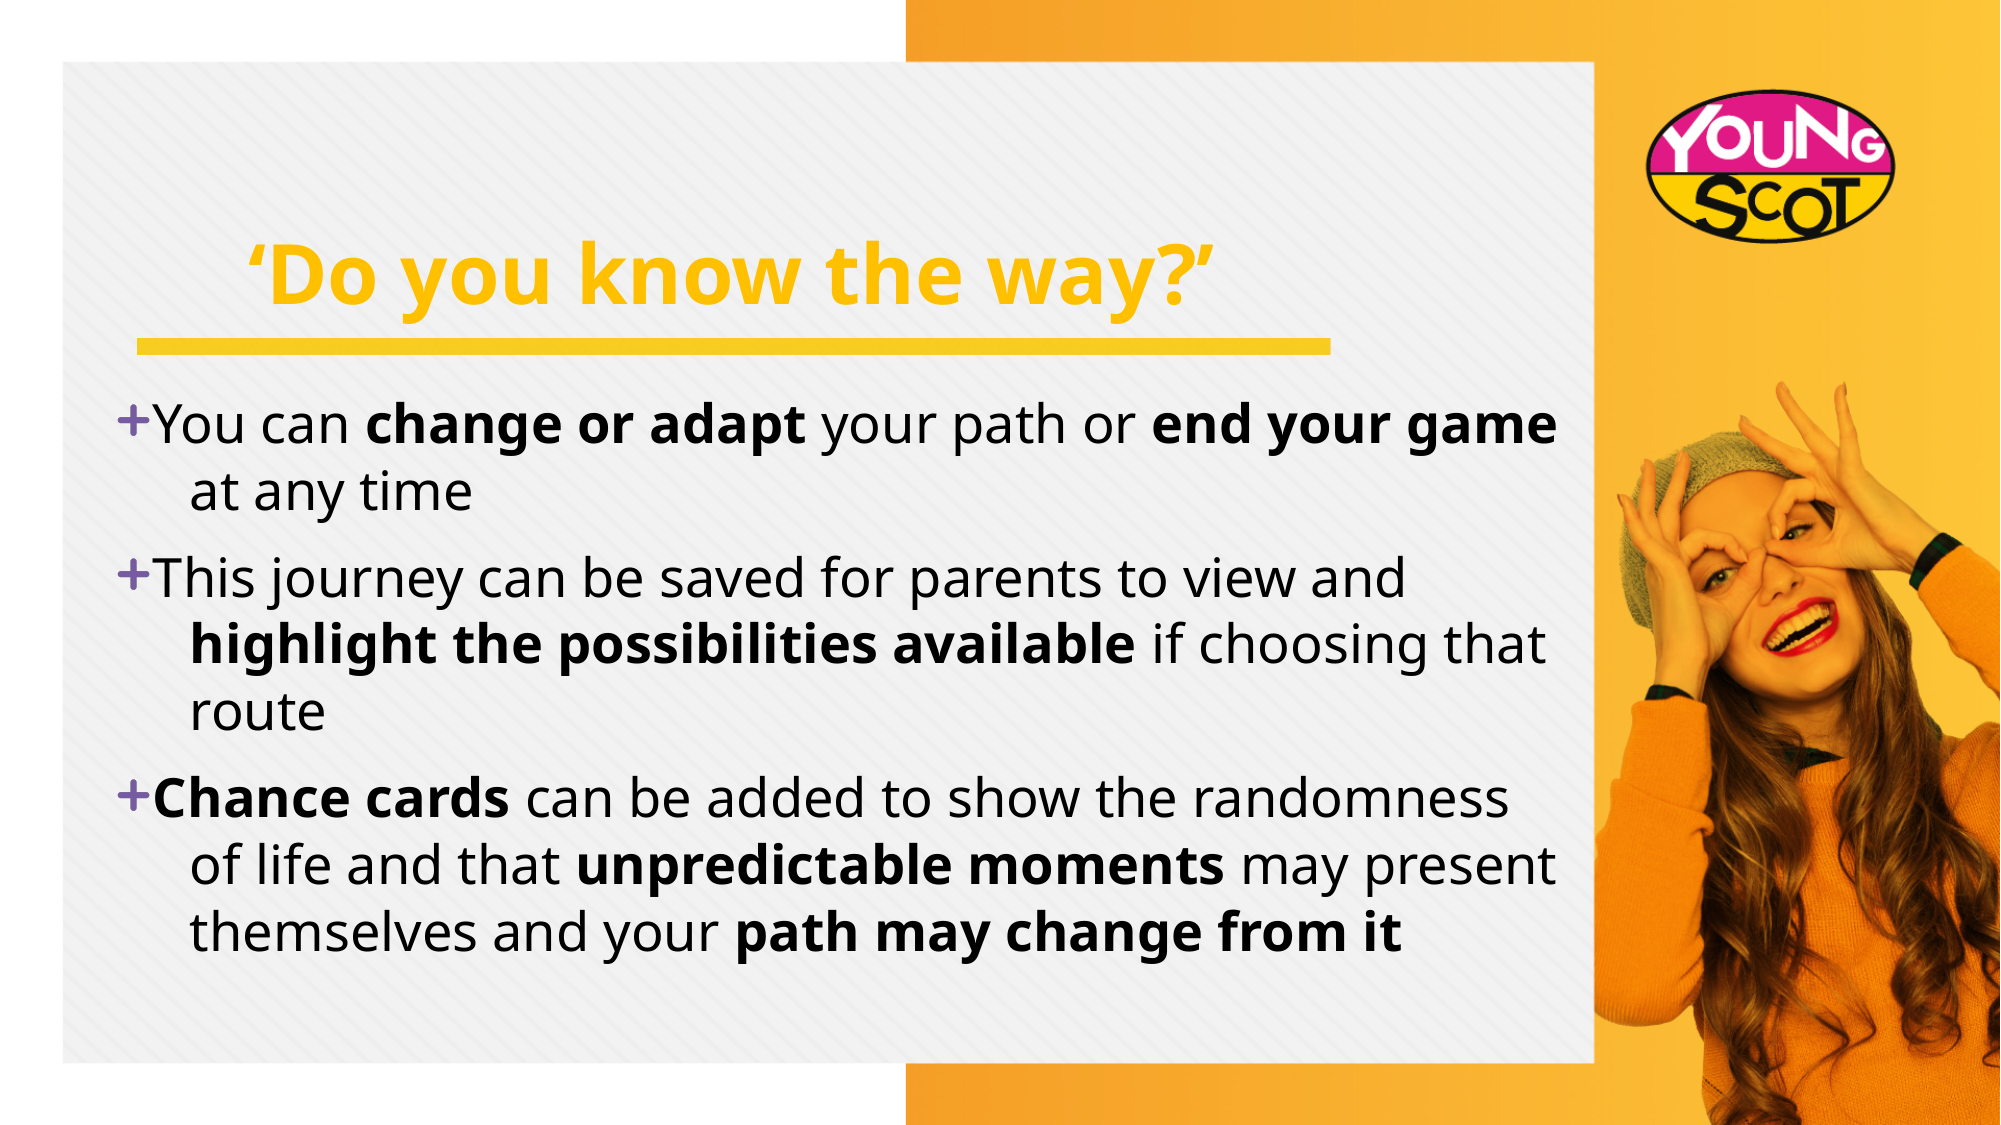

# ‘Do you know the way?’
You can change or adapt your path or end your game at any time
This journey can be saved for parents to view and highlight the possibilities available if choosing that route
Chance cards can be added to show the randomness of life and that unpredictable moments may present themselves and your path may change from it